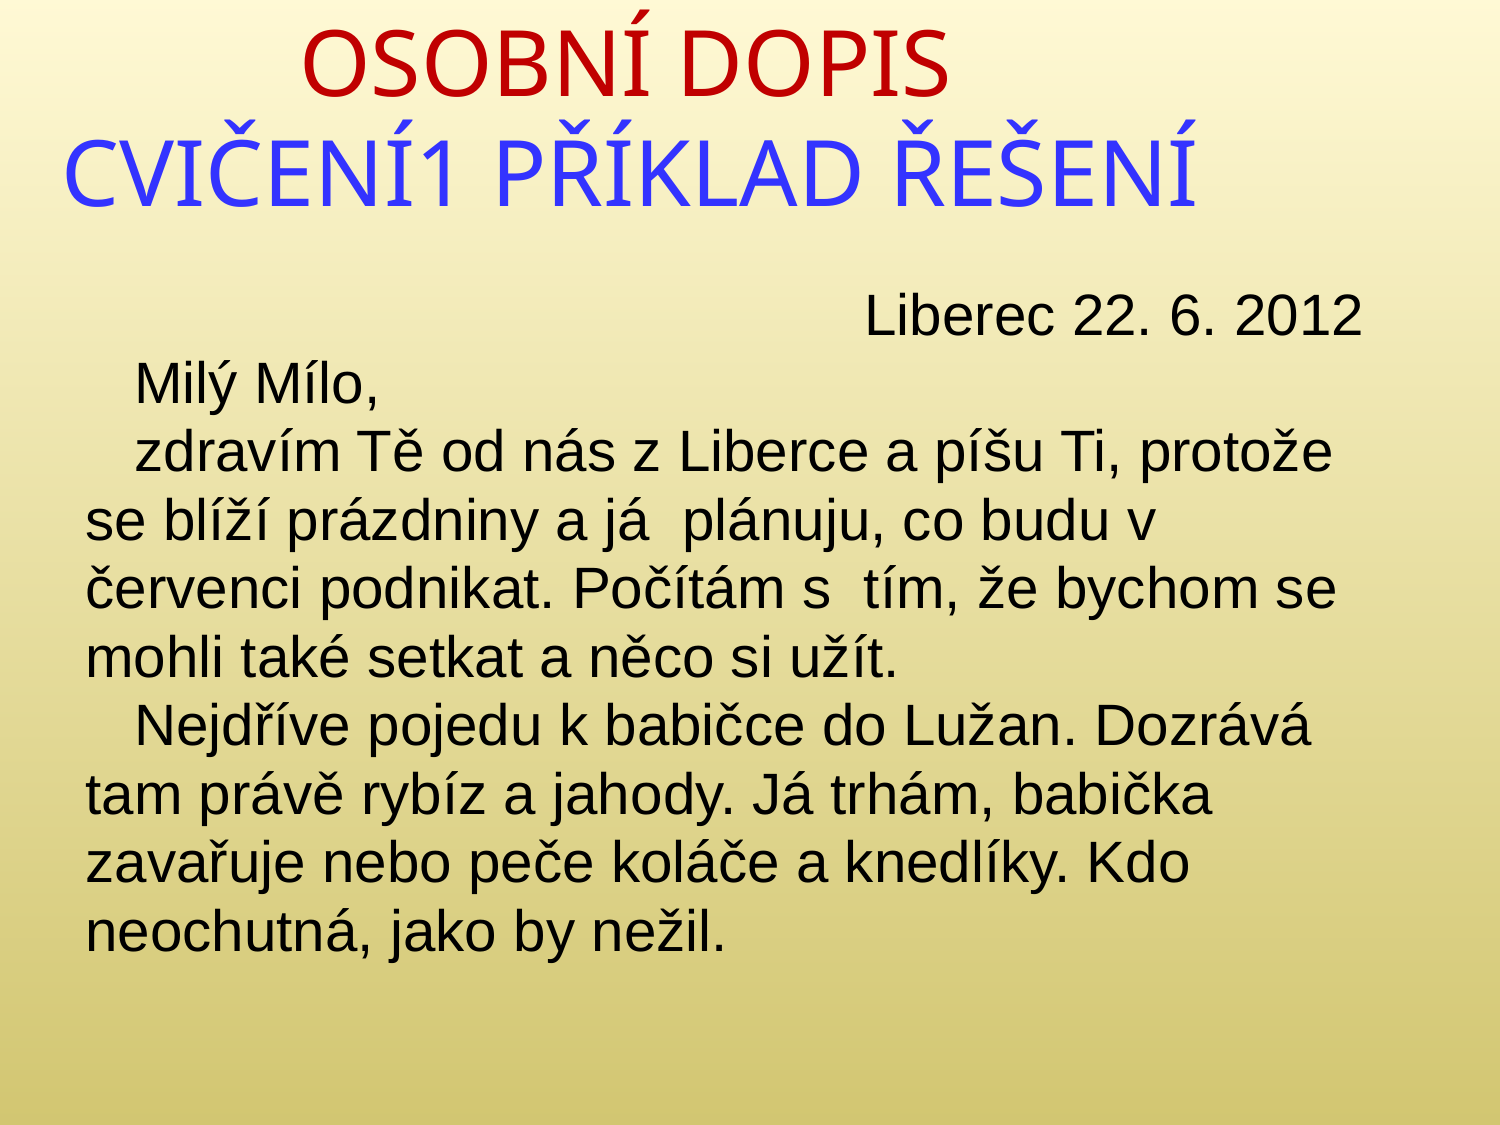

# OSOBNÍ DOPIS CVIČENÍ1 PŘÍKLAD ŘEŠENÍ
 Liberec 22. 6. 2012
 Milý Mílo,
 zdravím Tě od nás z Liberce a píšu Ti, protože
se blíží prázdniny a já plánuju, co budu v
červenci podnikat. Počítám s tím, že bychom se
mohli také setkat a něco si užít.
 Nejdříve pojedu k babičce do Lužan. Dozrává
tam právě rybíz a jahody. Já trhám, babička
zavařuje nebo peče koláče a knedlíky. Kdo
neochutná, jako by nežil.